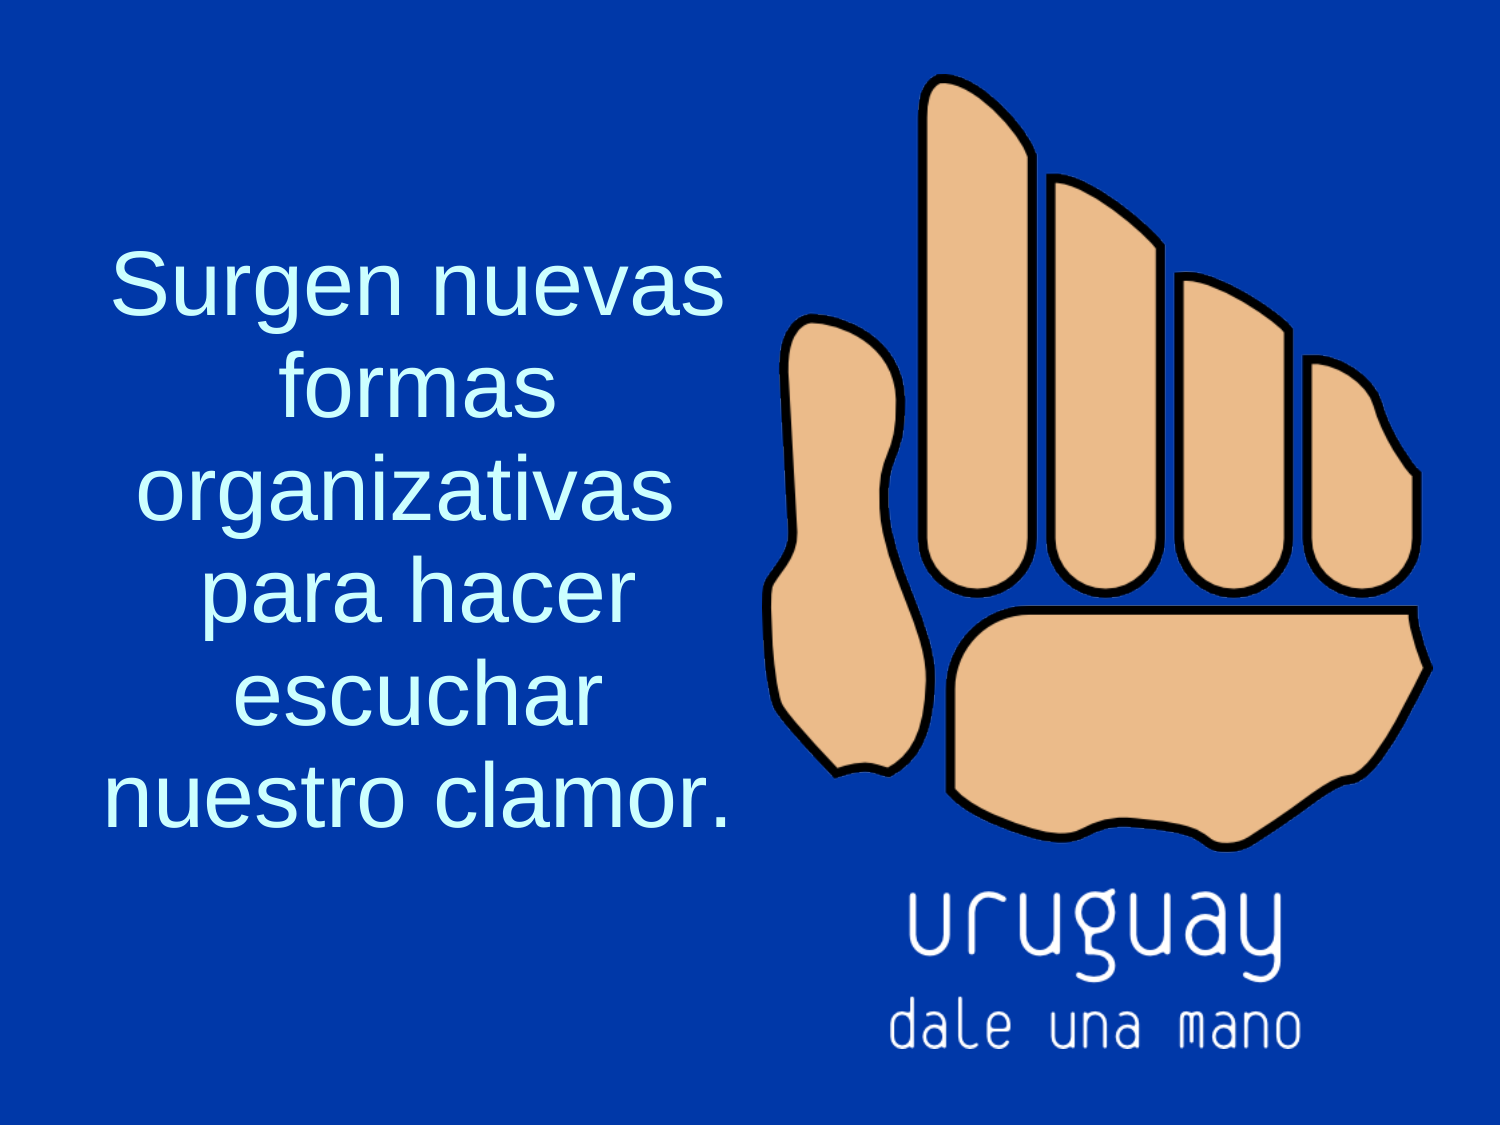

# Surgen nuevas formas organizativas para hacer escuchar nuestro clamor.